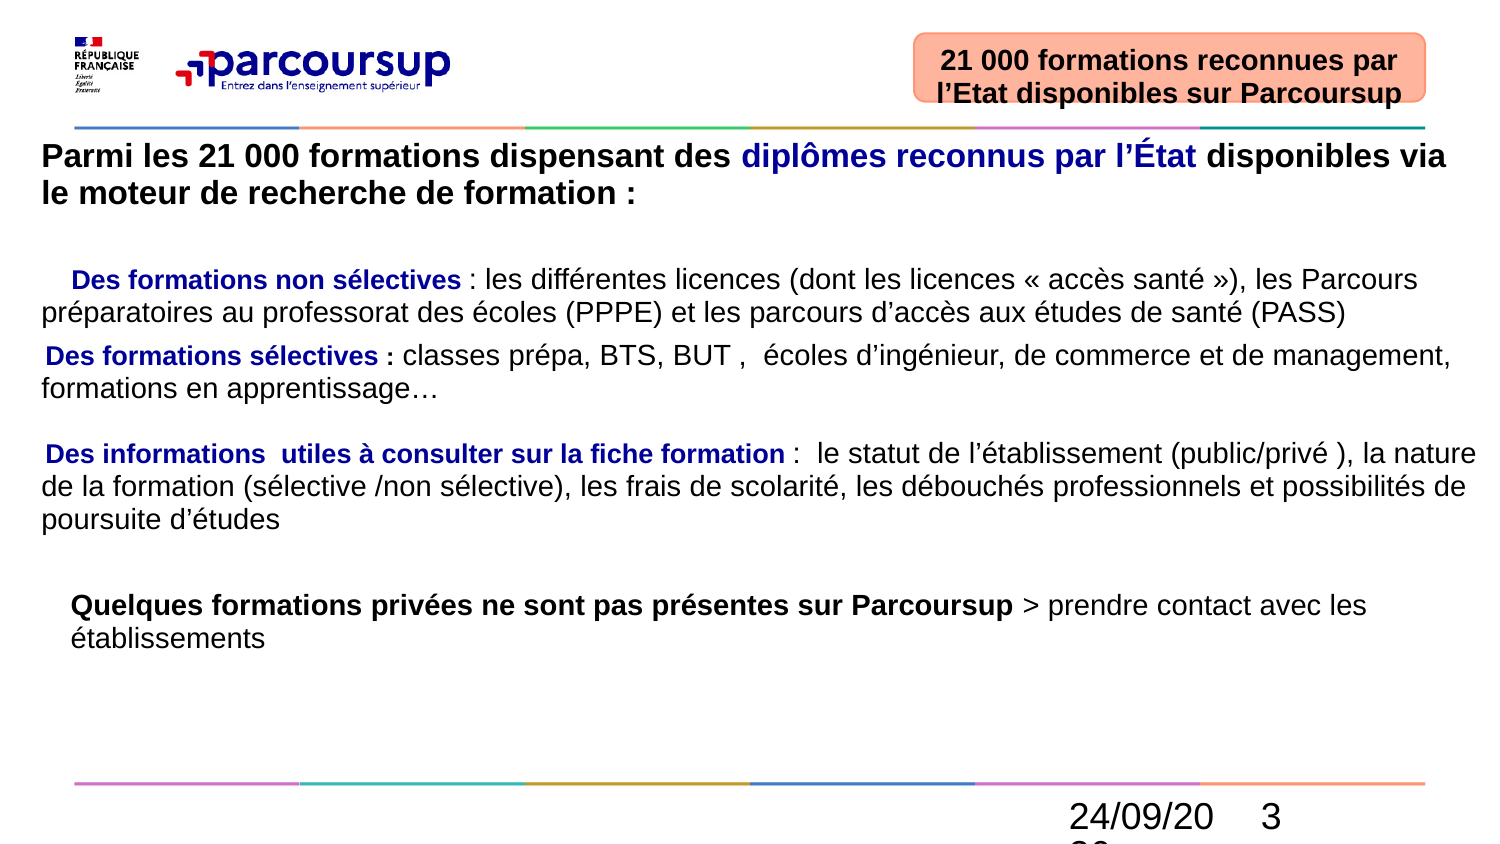

21 000 formations reconnues par l’Etat disponibles sur Parcoursup
Parmi les 21 000 formations dispensant des diplômes reconnus par l’État disponibles via le moteur de recherche de formation :
 Des formations non sélectives : les différentes licences (dont les licences « accès santé »), les Parcours préparatoires au professorat des écoles (PPPE) et les parcours d’accès aux études de santé (PASS)
Des formations sélectives : classes prépa, BTS, BUT , écoles d’ingénieur, de commerce et de management, formations en apprentissage…
Des informations utiles à consulter sur la fiche formation : le statut de l’établissement (public/privé ), la nature de la formation (sélective /non sélective), les frais de scolarité, les débouchés professionnels et possibilités de poursuite d’études
Quelques formations privées ne sont pas présentes sur Parcoursup > prendre contact avec les établissements